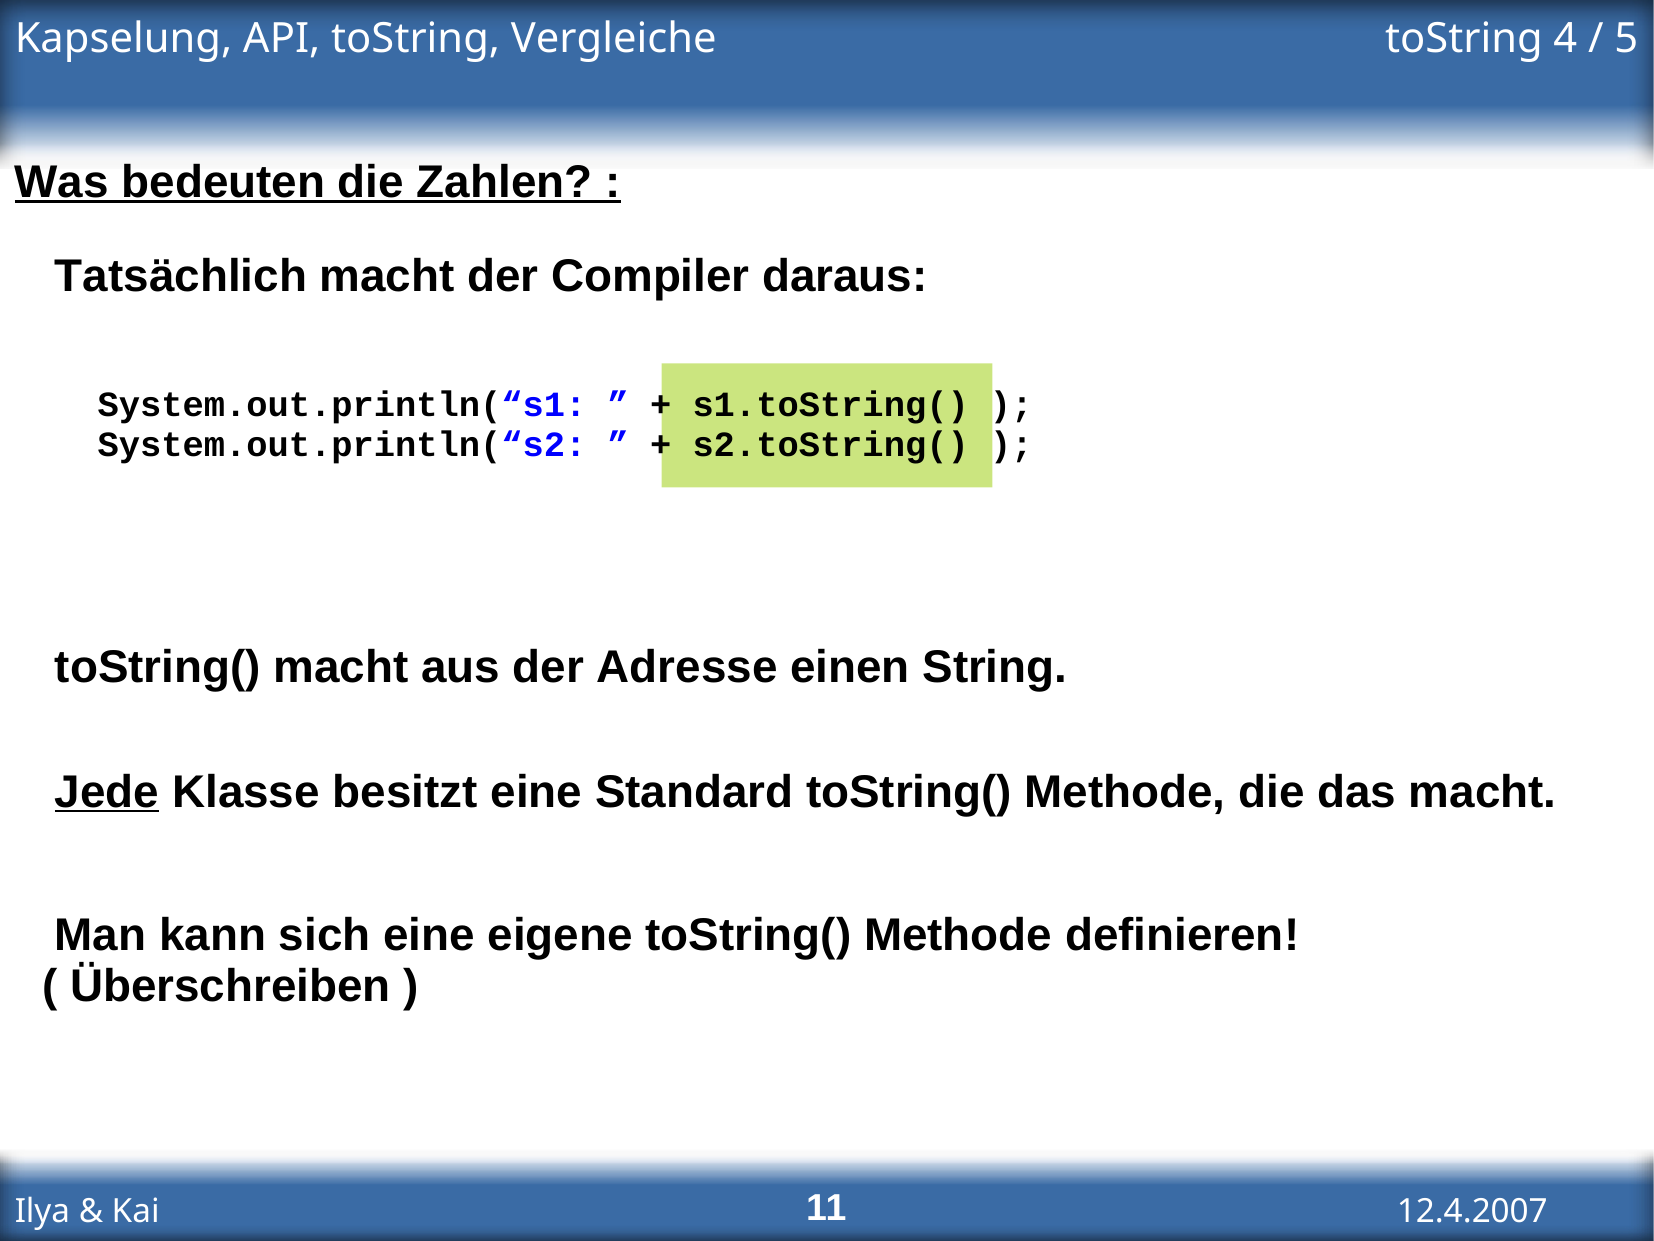

toString 4 / 5
Was bedeuten die Zahlen? :
 Tatsächlich macht der Compiler daraus:
System.out.println(“s1: ” + s1.toString() );
System.out.println(“s2: ” + s2.toString() );
 toString() macht aus der Adresse einen String.
 Jede Klasse besitzt eine Standard toString() Methode, die das macht.
 Man kann sich eine eigene toString() Methode definieren! ( Überschreiben )
11